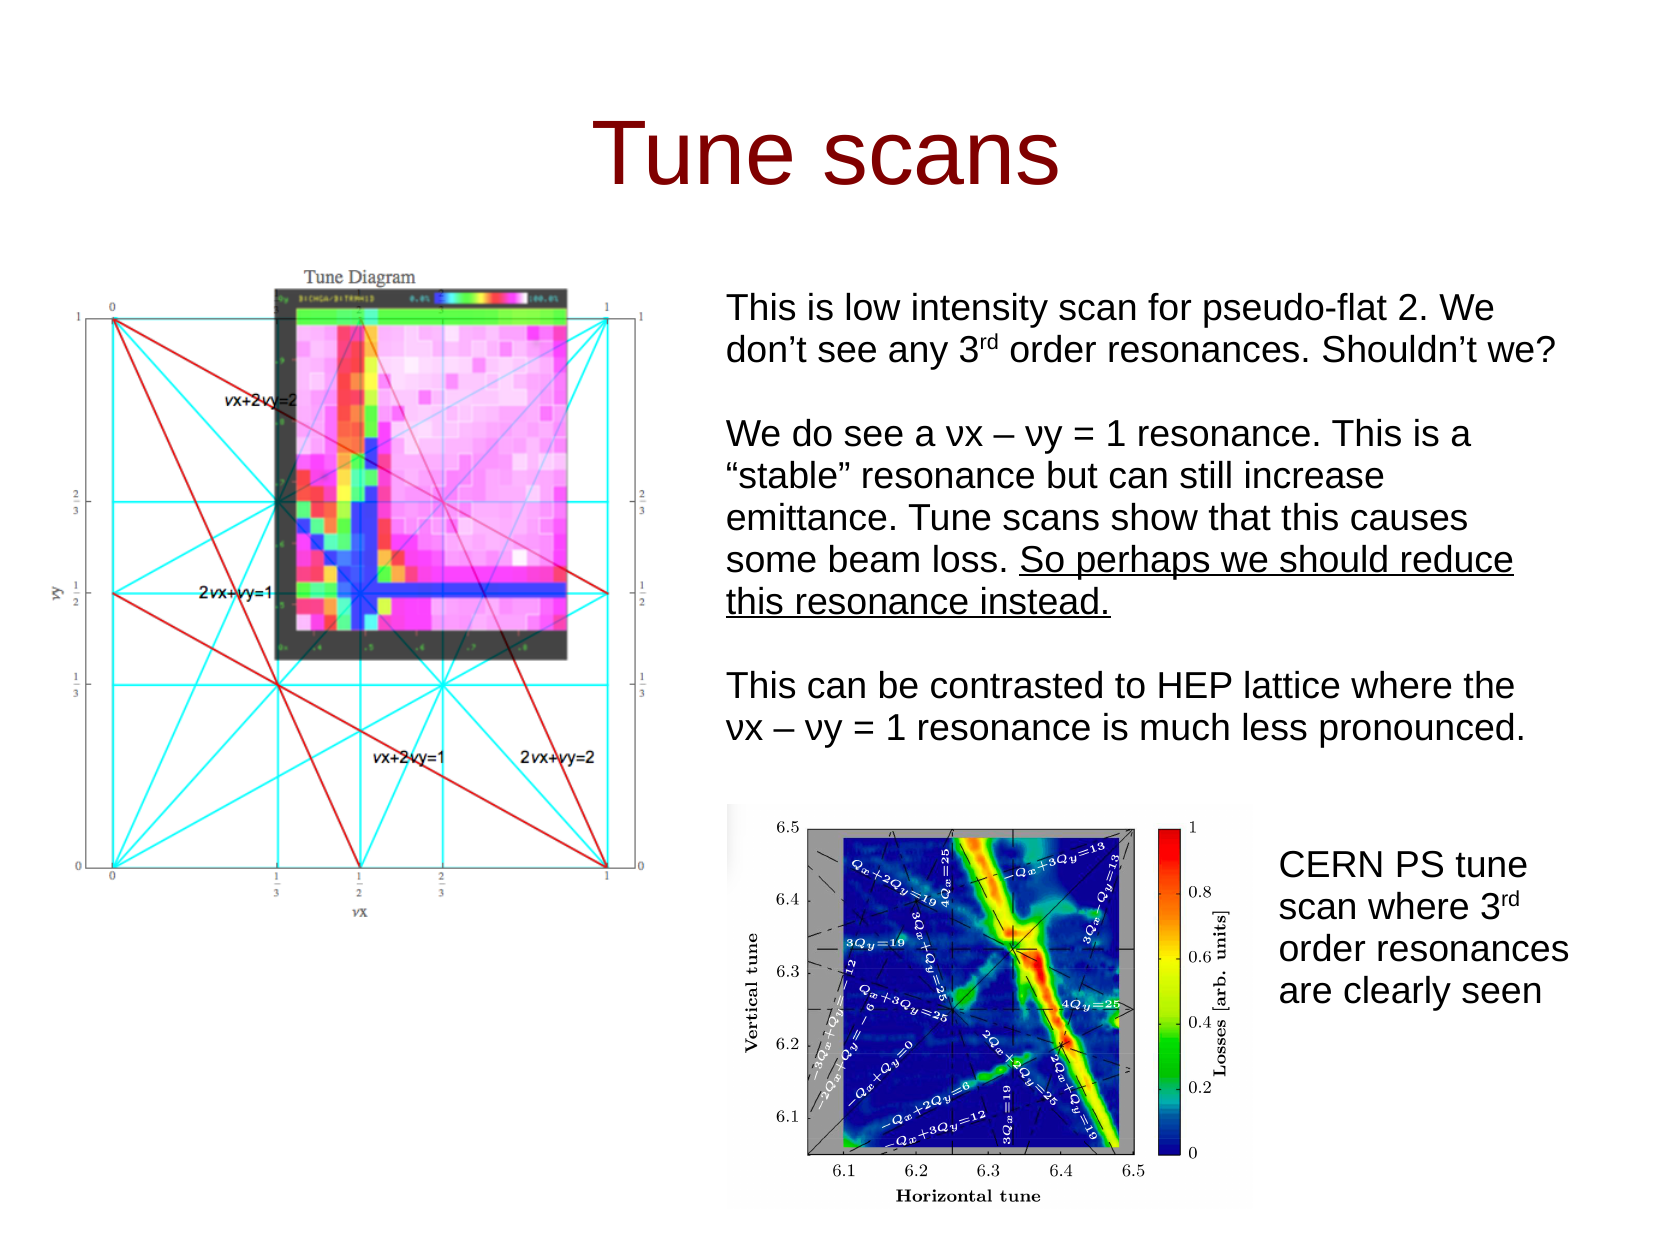

# Tune scans
This is low intensity scan for pseudo-flat 2. We don’t see any 3rd order resonances. Shouldn’t we?
We do see a νx – νy = 1 resonance. This is a “stable” resonance but can still increase emittance. Tune scans show that this causes some beam loss. So perhaps we should reduce this resonance instead.
This can be contrasted to HEP lattice where the νx – νy = 1 resonance is much less pronounced.
CERN PS tune scan where 3rd order resonances are clearly seen